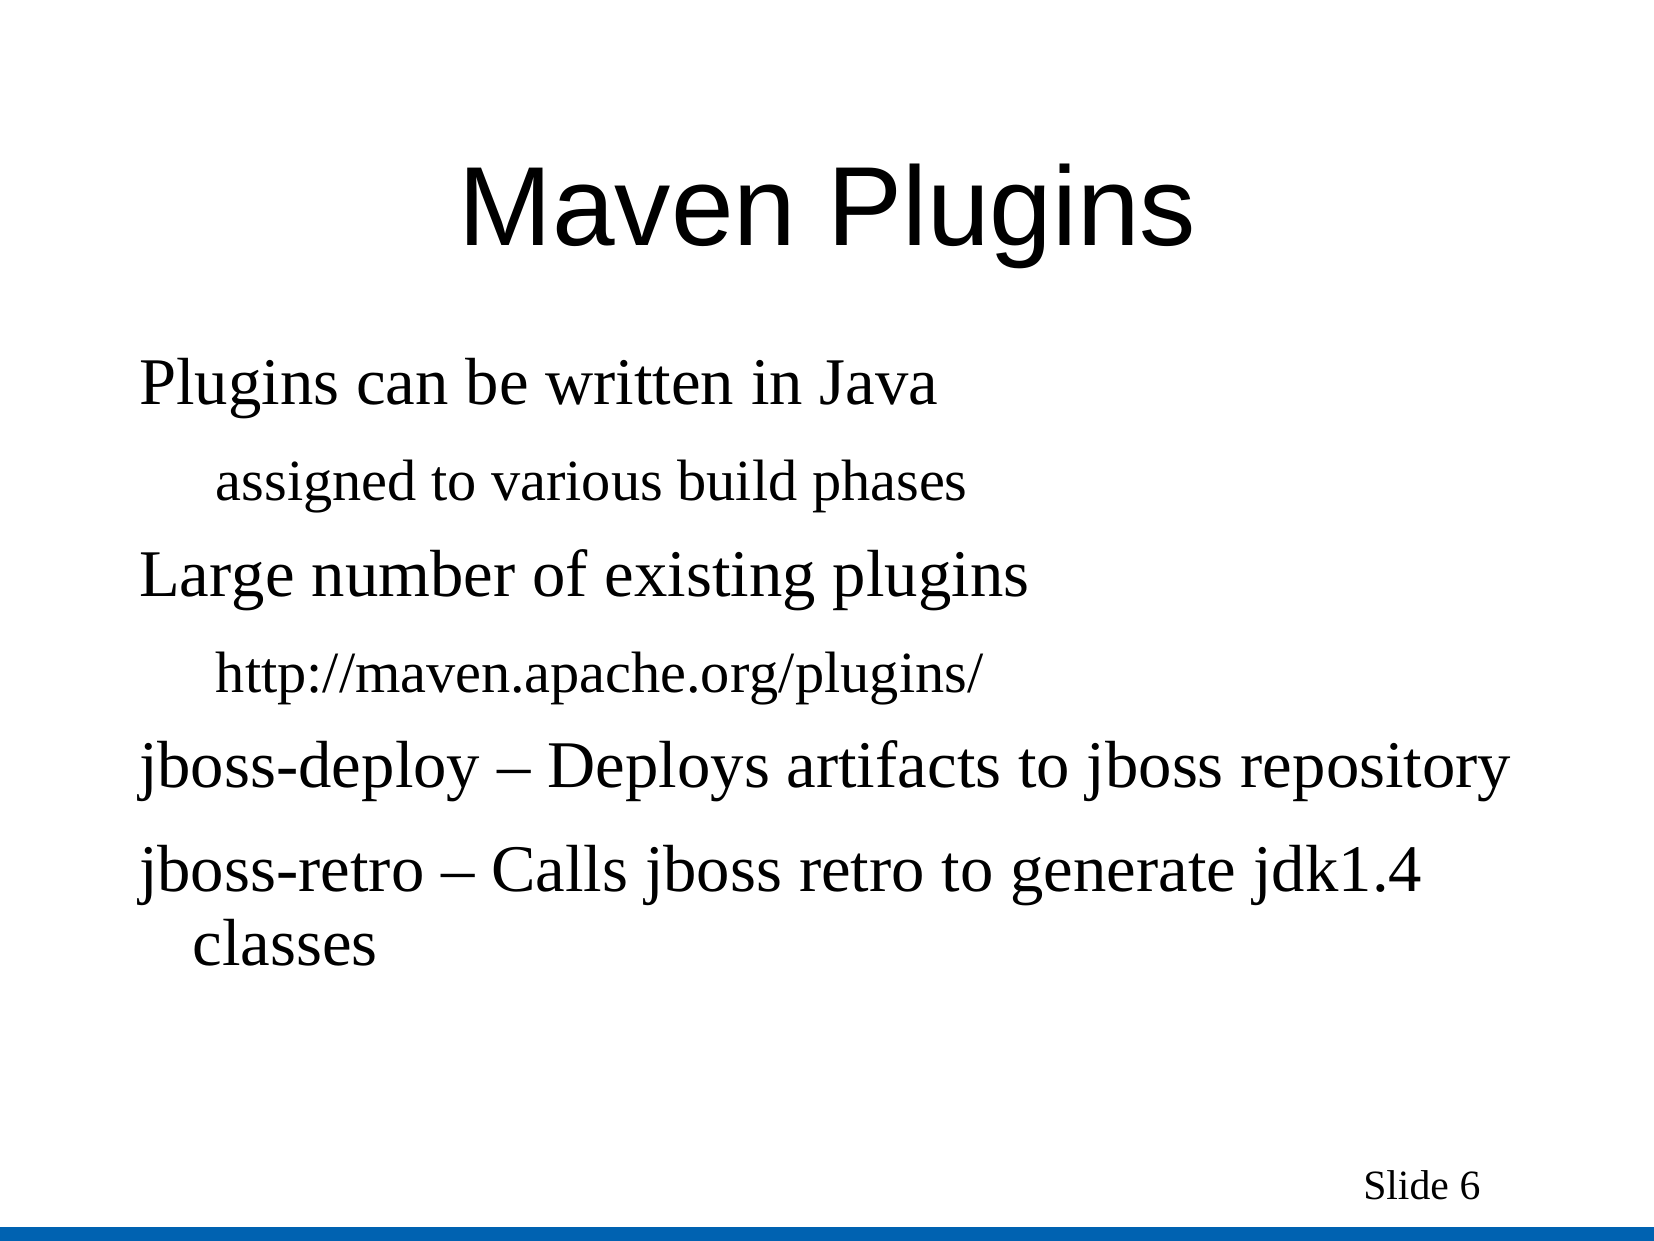

# Maven Plugins
Plugins can be written in Java
assigned to various build phases
Large number of existing plugins
http://maven.apache.org/plugins/
jboss-deploy – Deploys artifacts to jboss repository
jboss-retro – Calls jboss retro to generate jdk1.4 classes